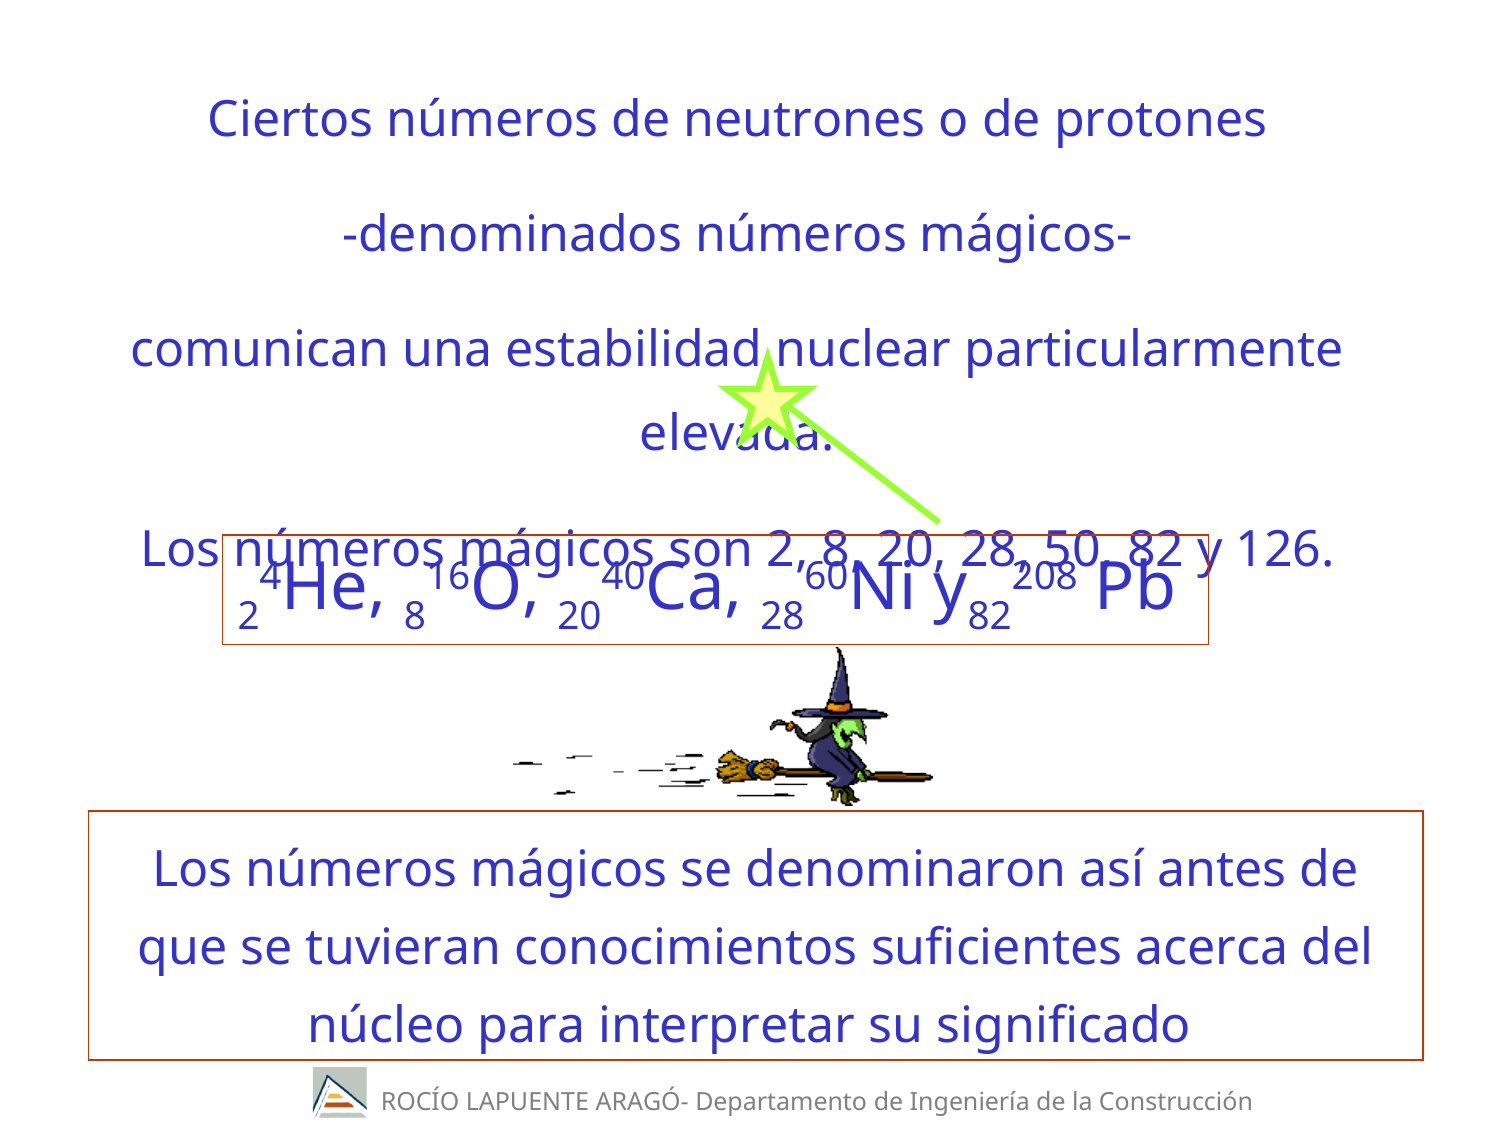

Ciertos números de neutrones o de protones
-denominados números mágicos-
comunican una estabilidad nuclear particularmente elevada.
Los números mágicos son 2, 8, 20, 28, 50, 82 y 126.
24He, 816O, 2040Ca, 2860Ni y82208 Pb
Los números mágicos se denominaron así antes de que se tuvieran conocimientos suficientes acerca del núcleo para interpretar su significado